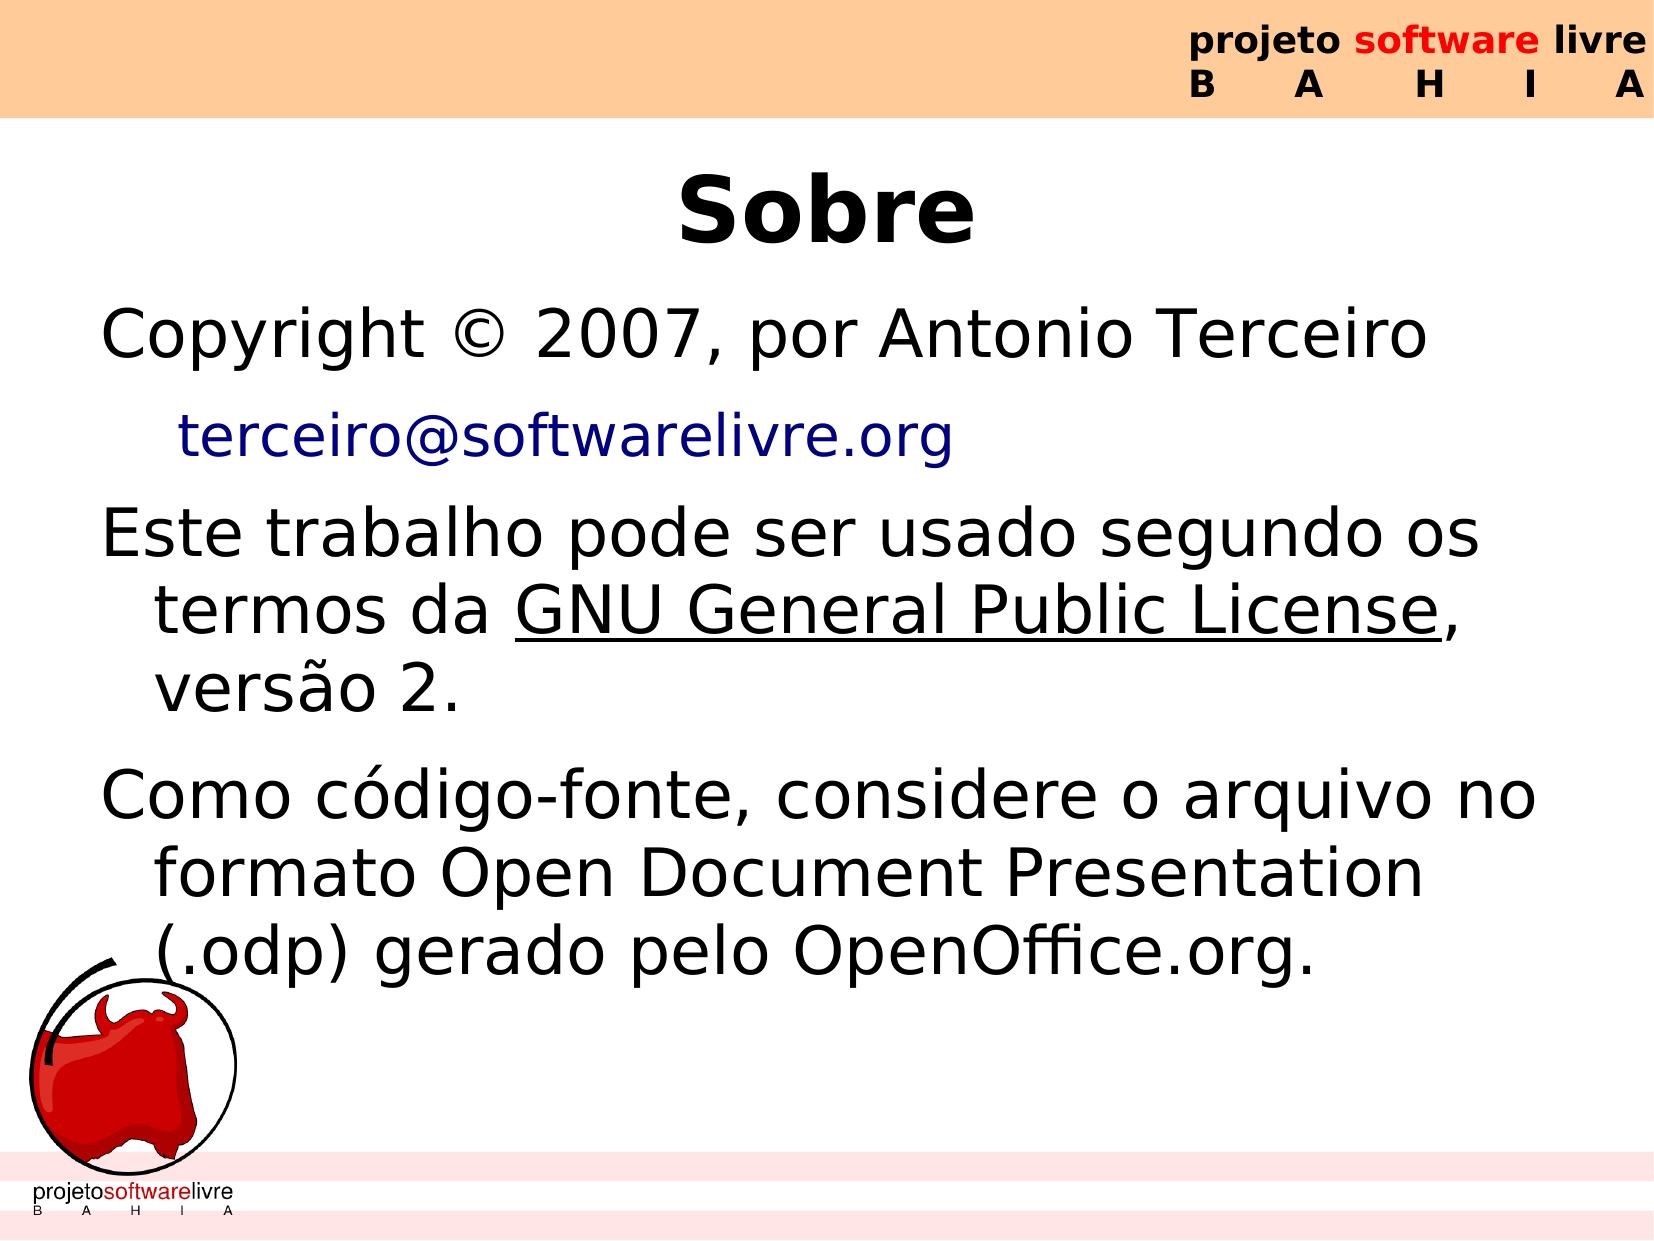

# Sobre
Copyright © 2007, por Antonio Terceiro
terceiro@softwarelivre.org
Este trabalho pode ser usado segundo os termos da GNU General Public License, versão 2.
Como código-fonte, considere o arquivo no formato Open Document Presentation (.odp) gerado pelo OpenOffice.org.